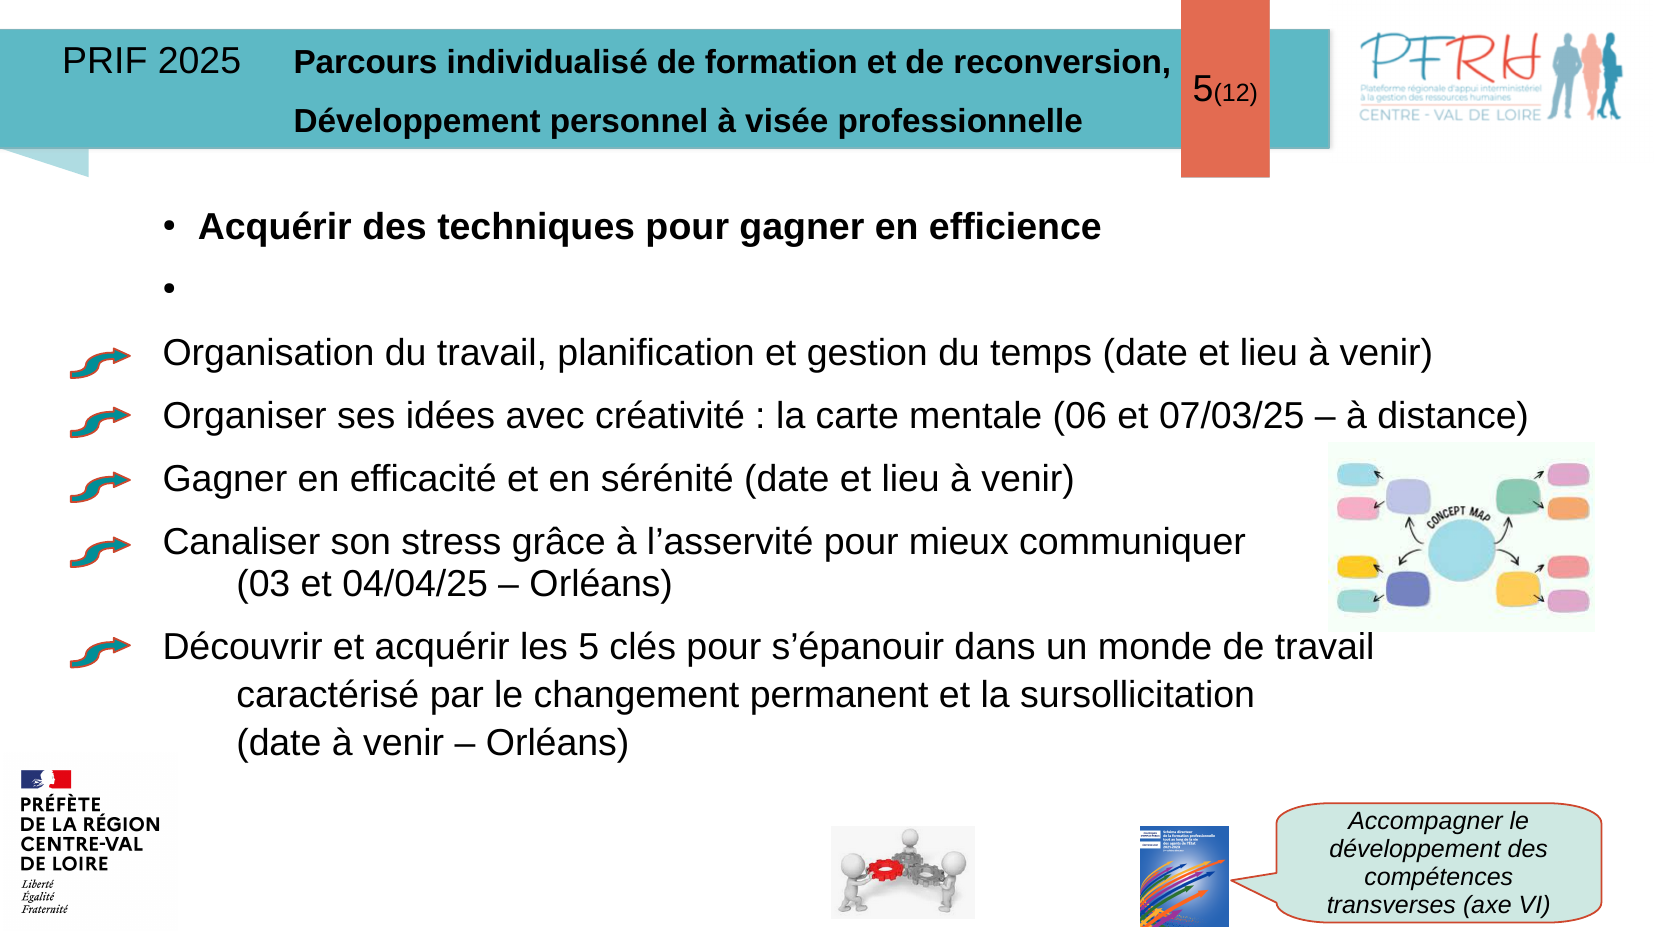

5(12)
PRIF 2025 Parcours individualisé de formation et de reconversion,
					 Développement personnel à visée professionnelle
Acquérir des techniques pour gagner en efficience
Organisation du travail, planification et gestion du temps (date et lieu à venir)
Organiser ses idées avec créativité : la carte mentale (06 et 07/03/25 – à distance)
Gagner en efficacité et en sérénité (date et lieu à venir)
Canaliser son stress grâce à l’asservité pour mieux communiquer
	(03 et 04/04/25 – Orléans)
Découvrir et acquérir les 5 clés pour s’épanouir dans un monde de travail
	caractérisé par le changement permanent et la sursollicitation
	(date à venir – Orléans)
Accompagner le développement des compétences transverses (axe VI)